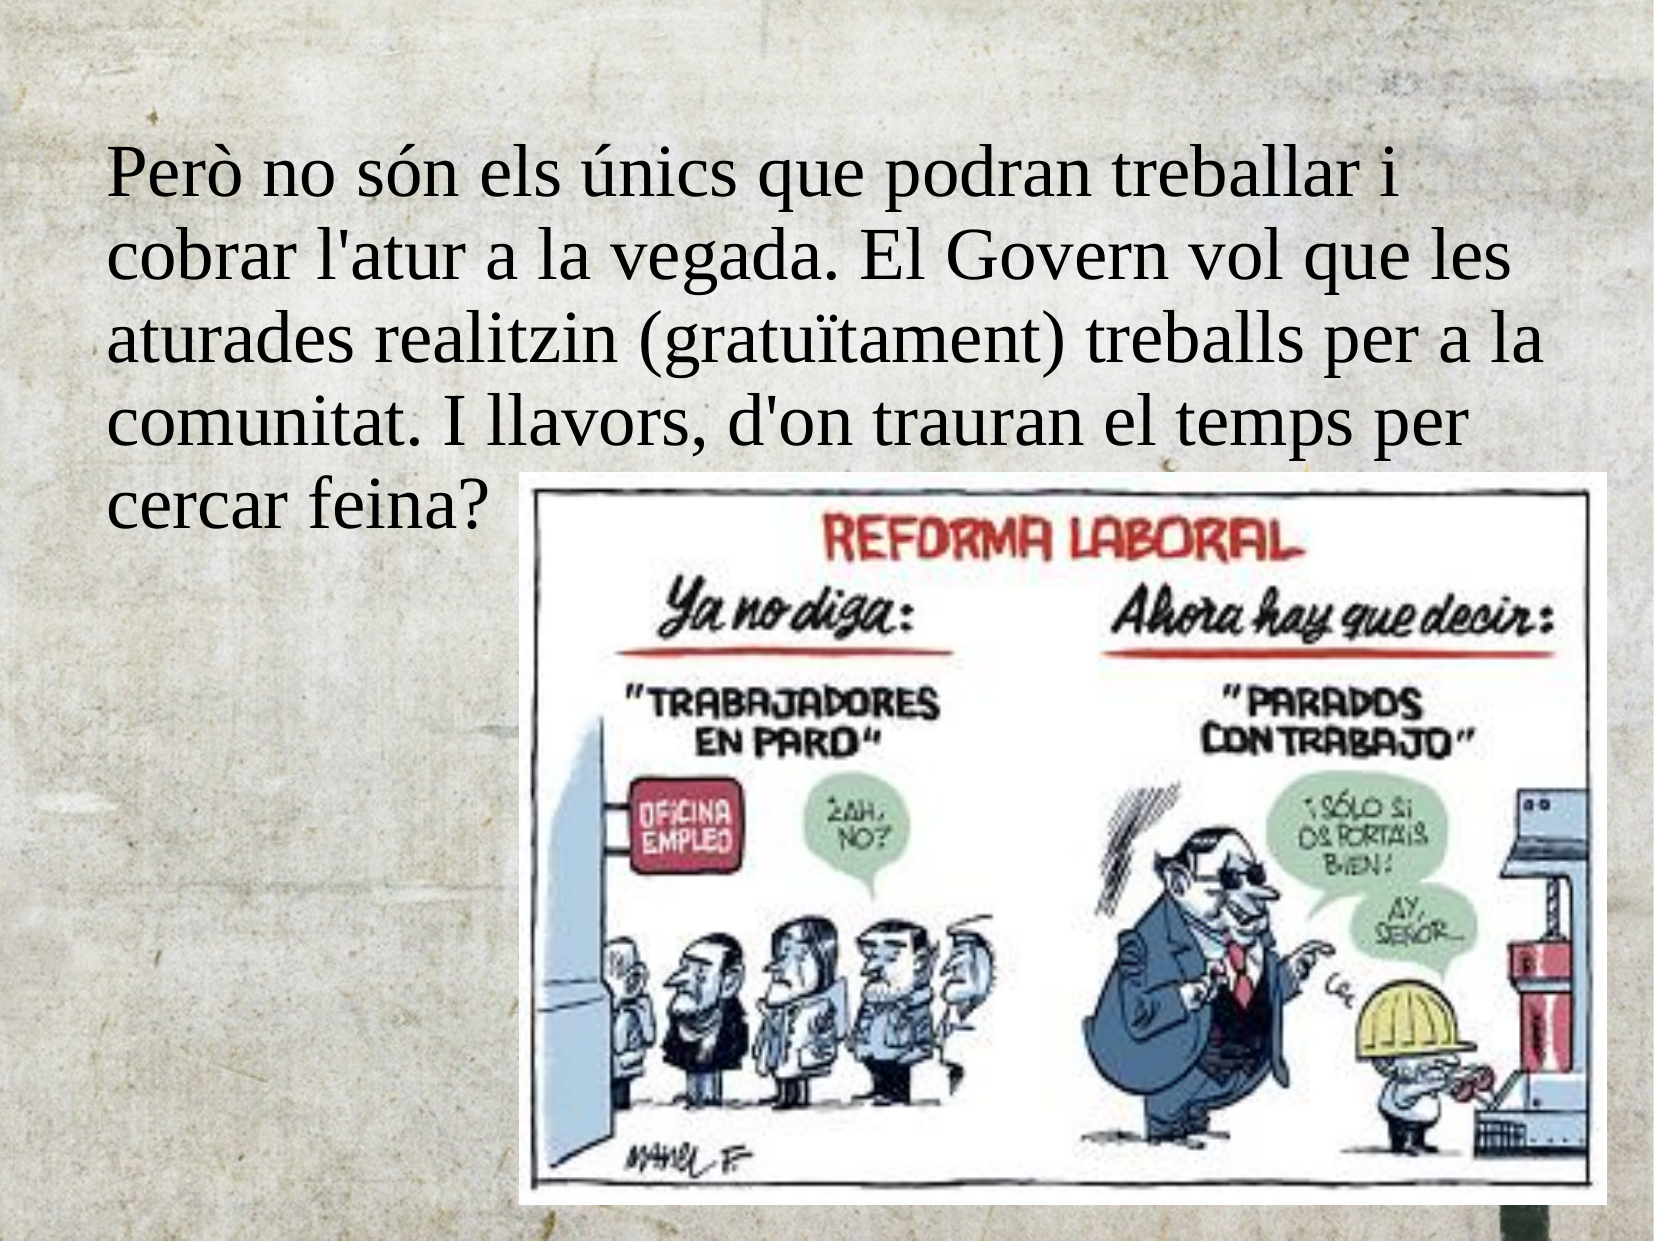

# Però no són els únics que podran treballar i cobrar l'atur a la vegada. El Govern vol que les aturades realitzin (gratuïtament) treballs per a la comunitat. I llavors, d'on trauran el temps per cercar feina?